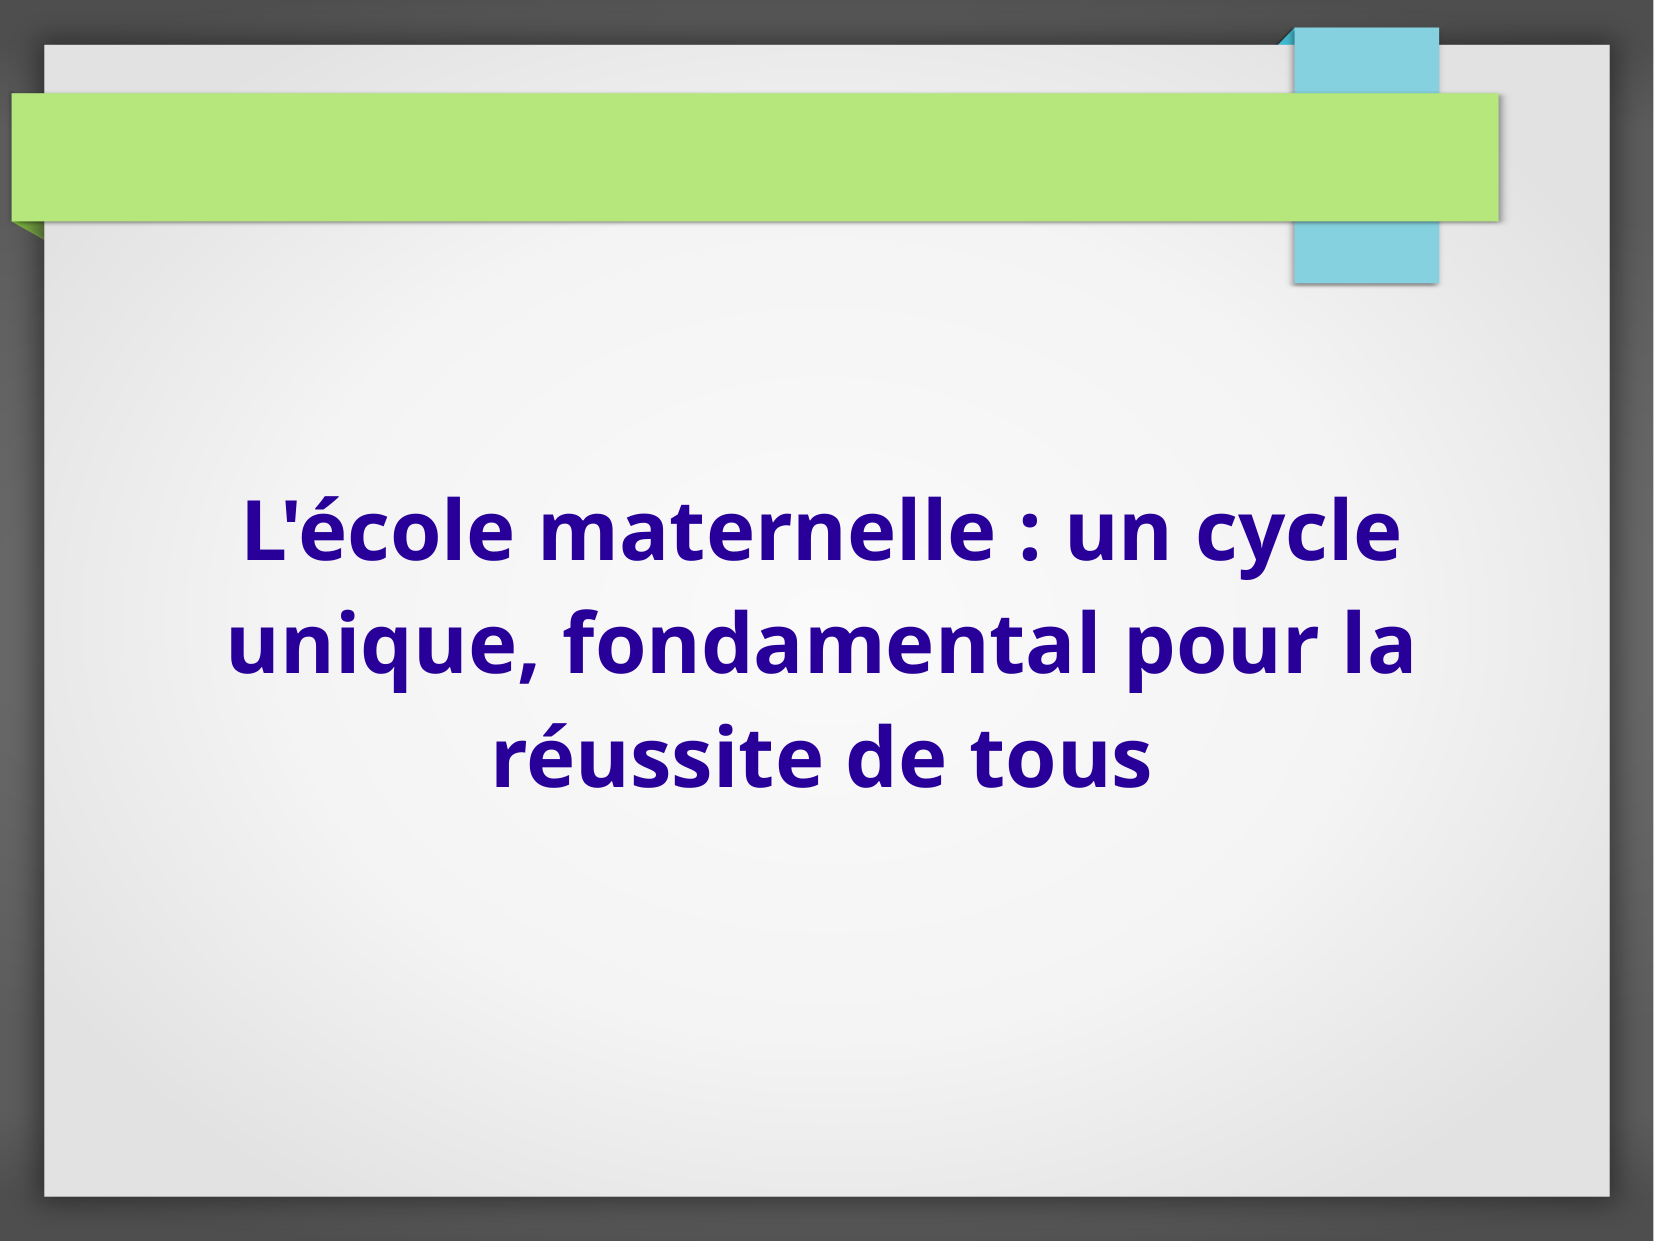

# L'école maternelle : un cycle unique, fondamental pour la réussite de tous